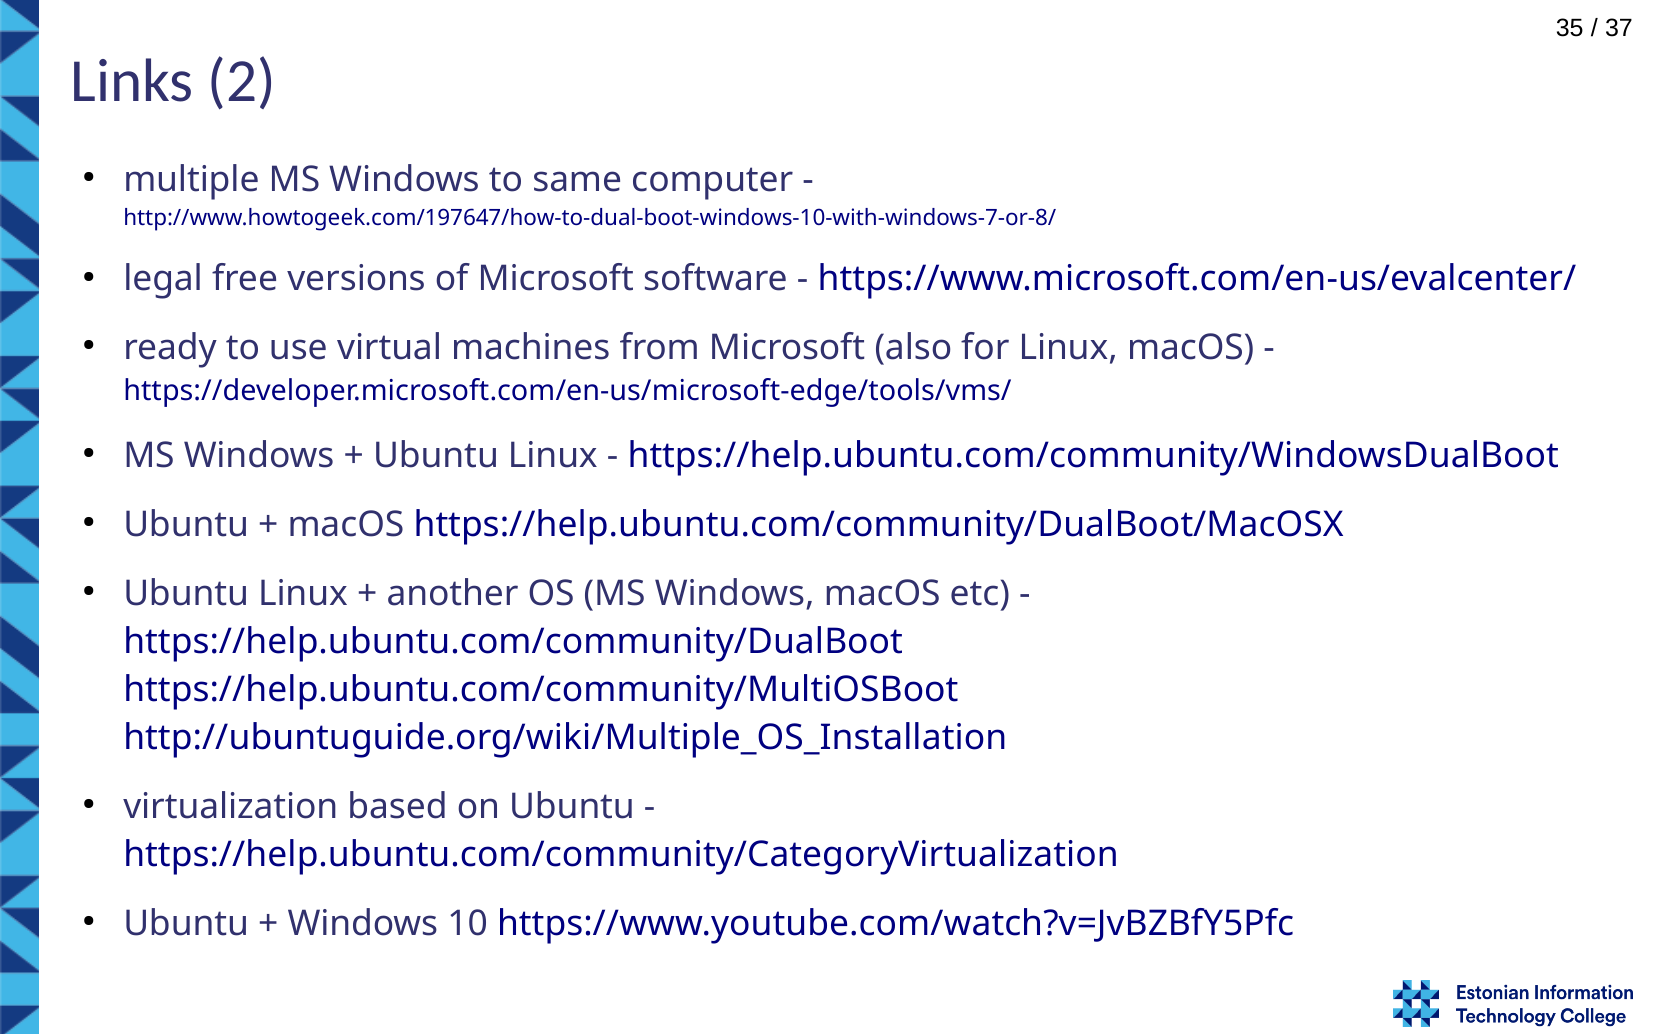

# Links (2)
multiple MS Windows to same computer - http://www.howtogeek.com/197647/how-to-dual-boot-windows-10-with-windows-7-or-8/
legal free versions of Microsoft software - https://www.microsoft.com/en-us/evalcenter/
ready to use virtual machines from Microsoft (also for Linux, macOS) - https://developer.microsoft.com/en-us/microsoft-edge/tools/vms/
MS Windows + Ubuntu Linux - https://help.ubuntu.com/community/WindowsDualBoot
Ubuntu + macOS https://help.ubuntu.com/community/DualBoot/MacOSX
Ubuntu Linux + another OS (MS Windows, macOS etc) -
https://help.ubuntu.com/community/DualBoot
https://help.ubuntu.com/community/MultiOSBoot
http://ubuntuguide.org/wiki/Multiple_OS_Installation
virtualization based on Ubuntu - https://help.ubuntu.com/community/CategoryVirtualization
Ubuntu + Windows 10 https://www.youtube.com/watch?v=JvBZBfY5Pfc